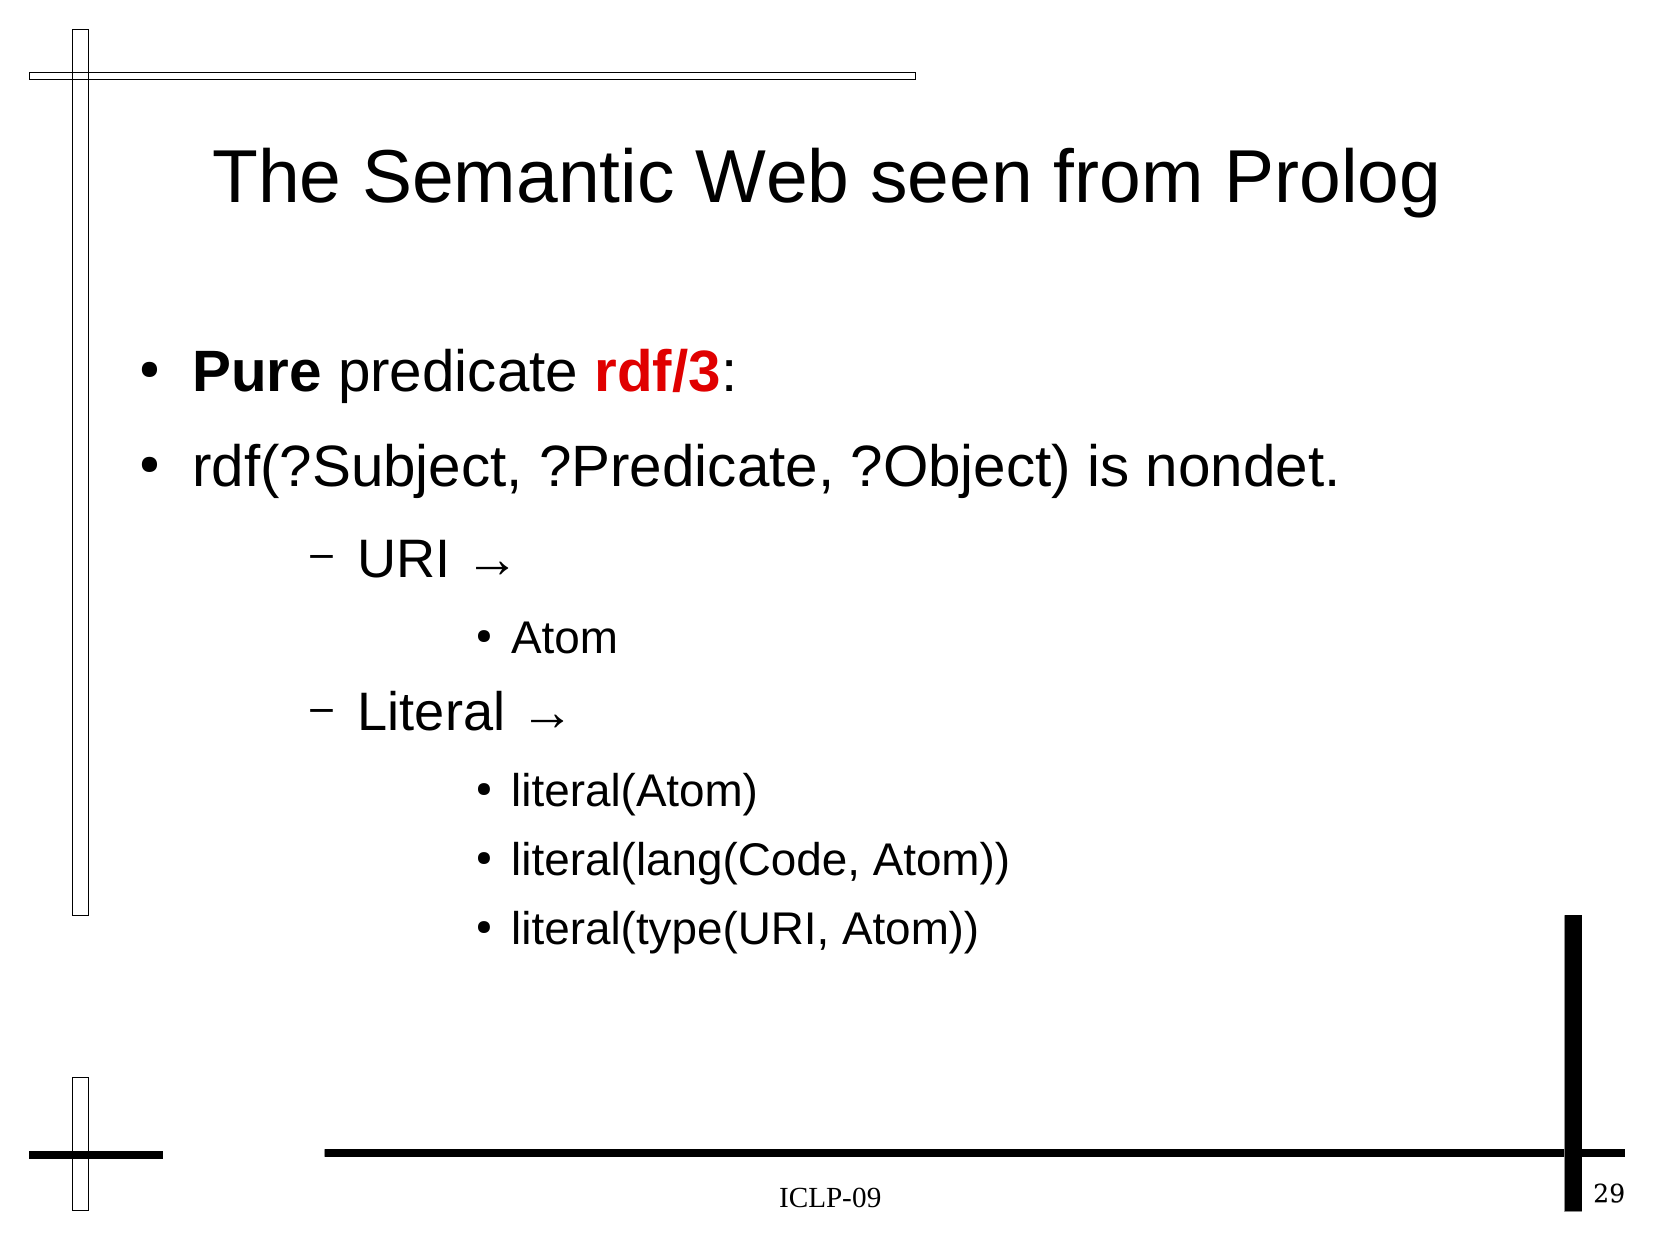

# The Semantic Web seen from Prolog
Pure predicate rdf/3:
rdf(?Subject, ?Predicate, ?Object) is nondet.
URI →
Atom
Literal →
literal(Atom)
literal(lang(Code, Atom))
literal(type(URI, Atom))